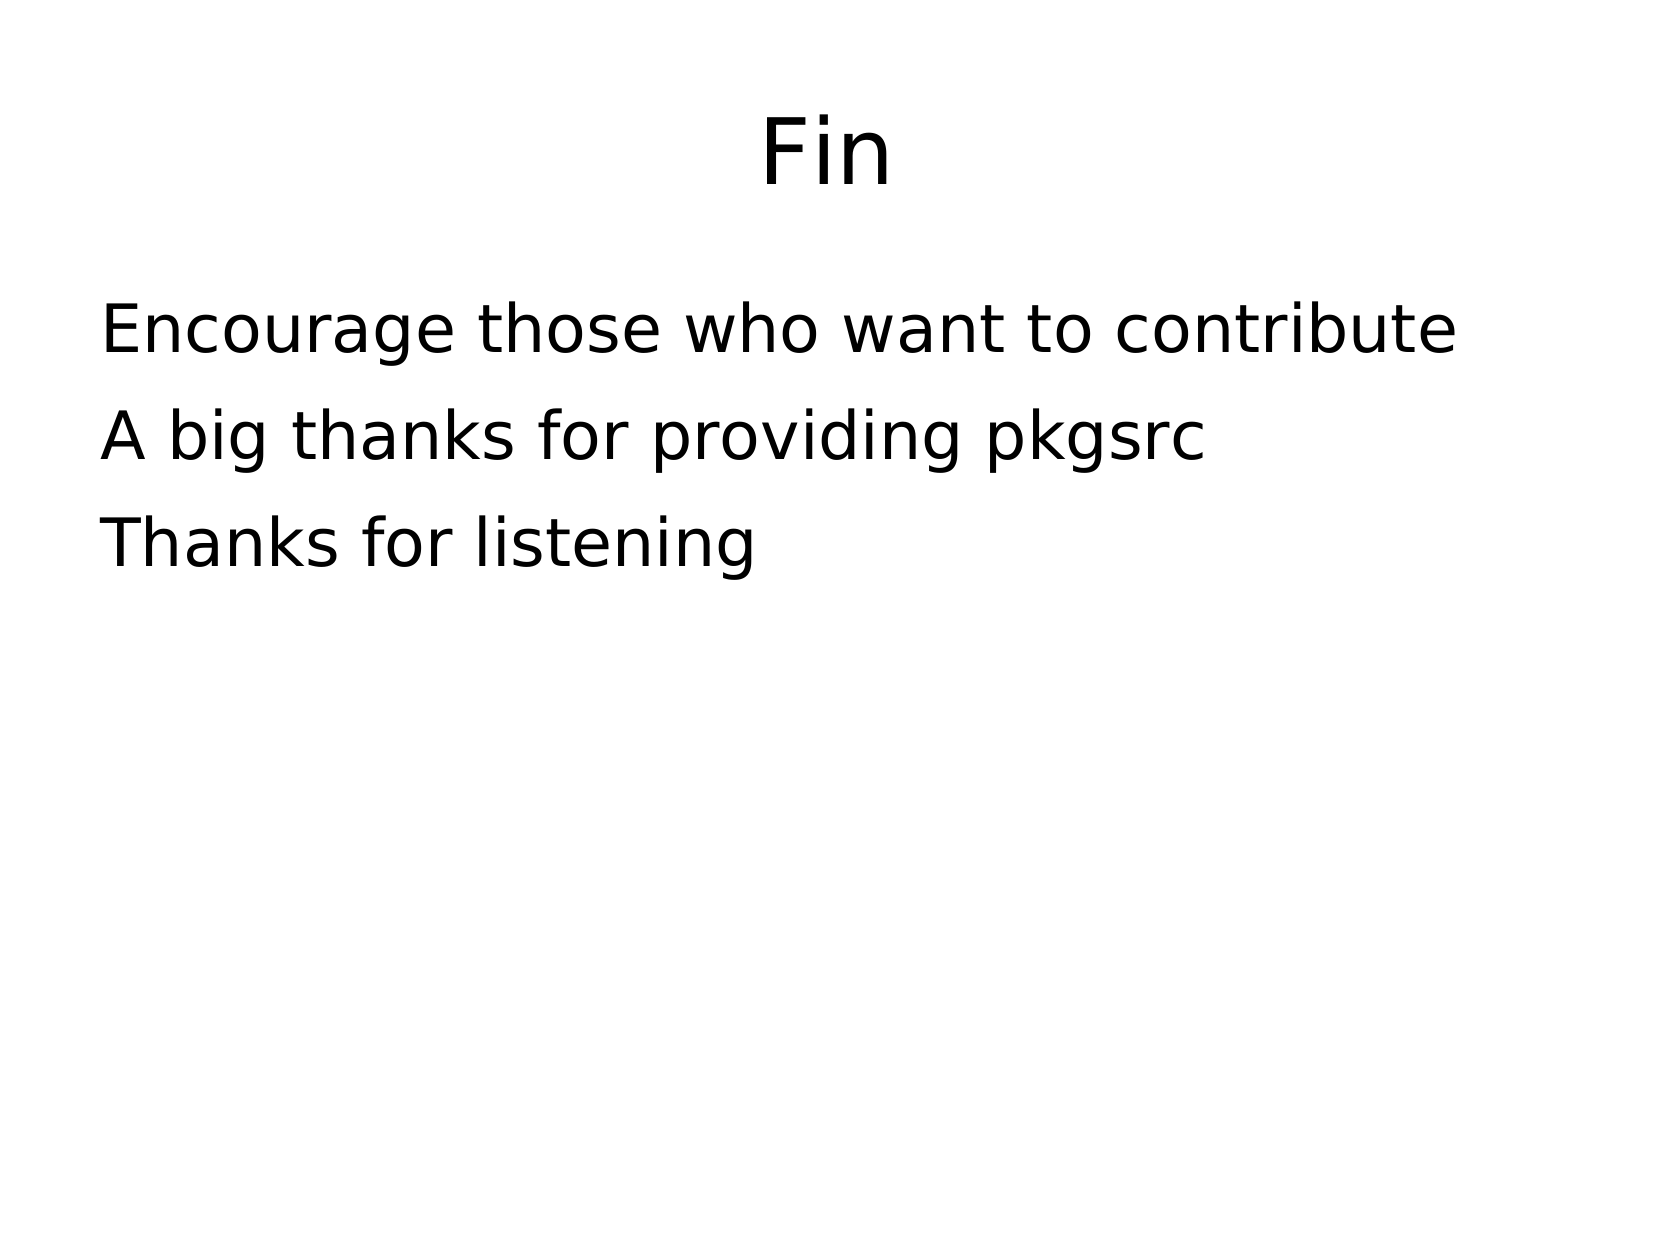

# Fin
Encourage those who want to contribute
A big thanks for providing pkgsrc
Thanks for listening